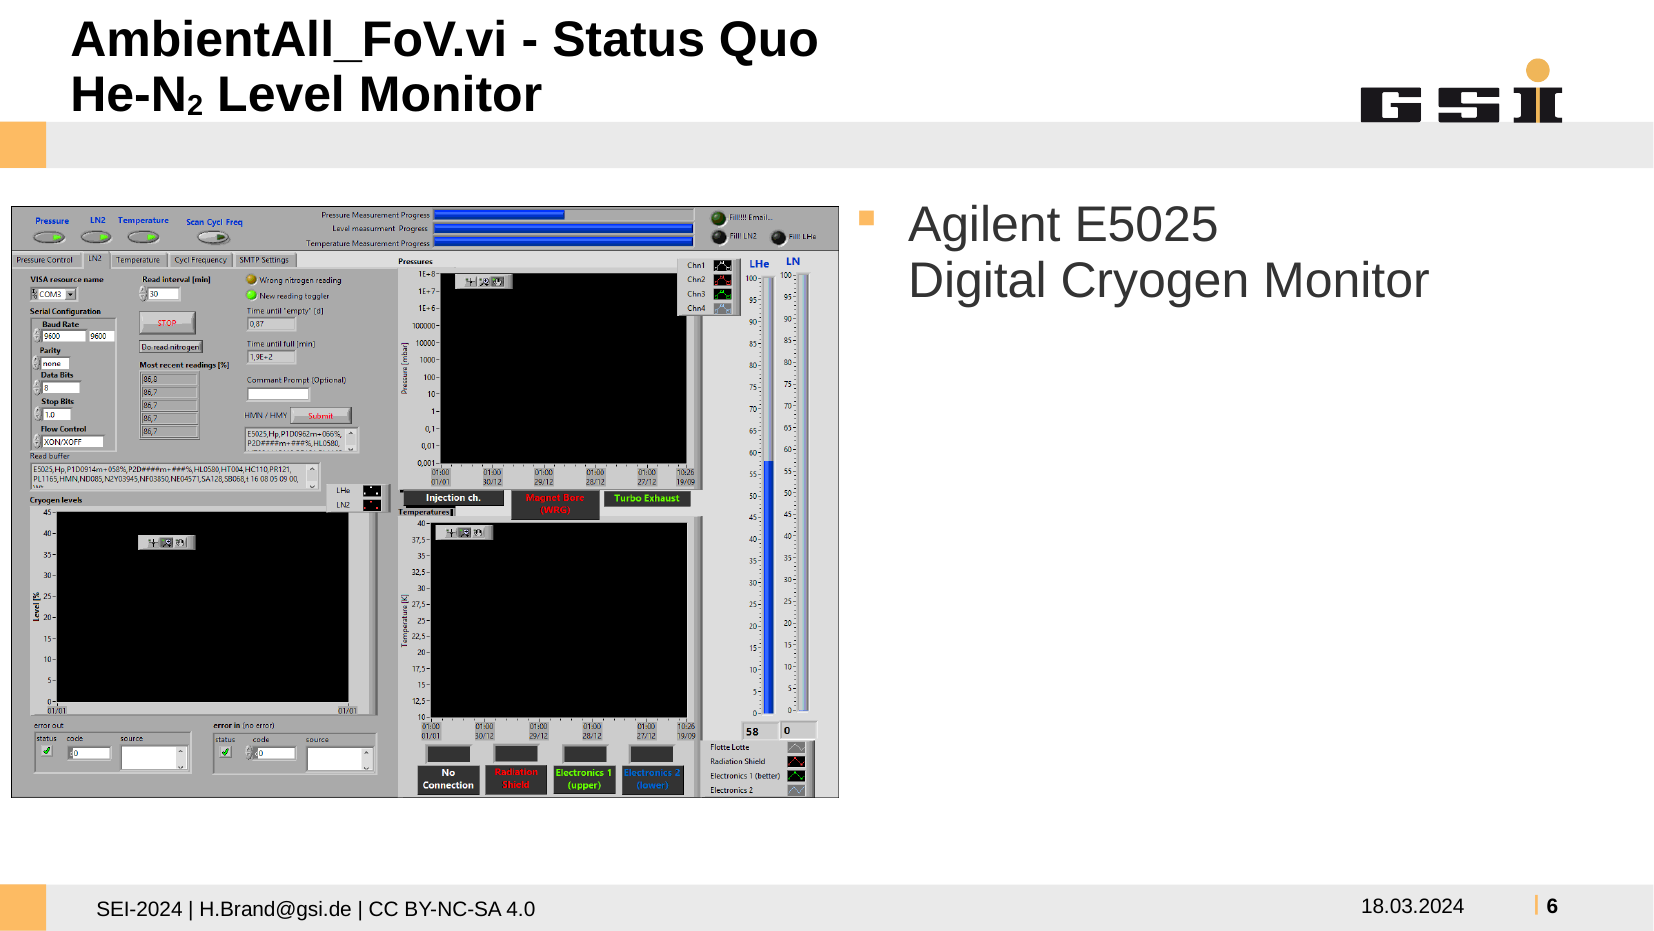

# AmbientAll_FoV.vi - Status Quo He-N2 Level Monitor
Agilent E5025
Digital Cryogen Monitor